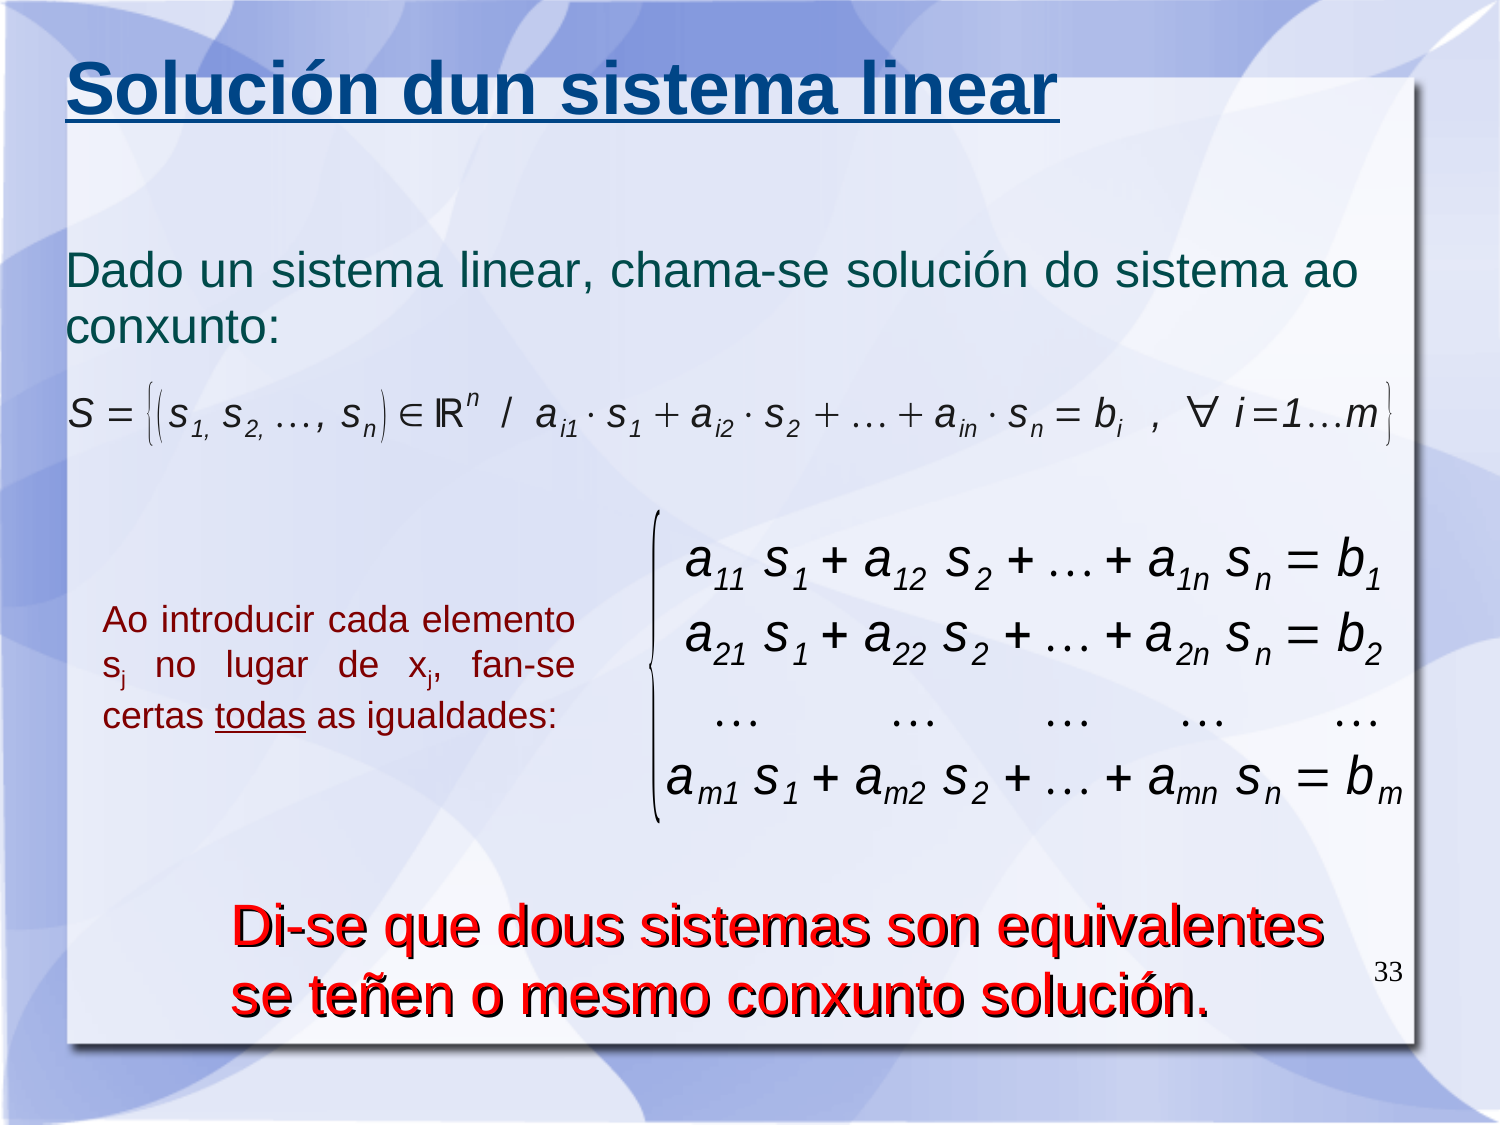

# Solución dun sistema linear
Dado un sistema linear, chama-se solución do sistema ao conxunto:
Ao introducir cada elemento sj no lugar de xj, fan-se certas todas as igualdades:
Di-se que dous sistemas son equivalentes se teñen o mesmo conxunto solución.
33